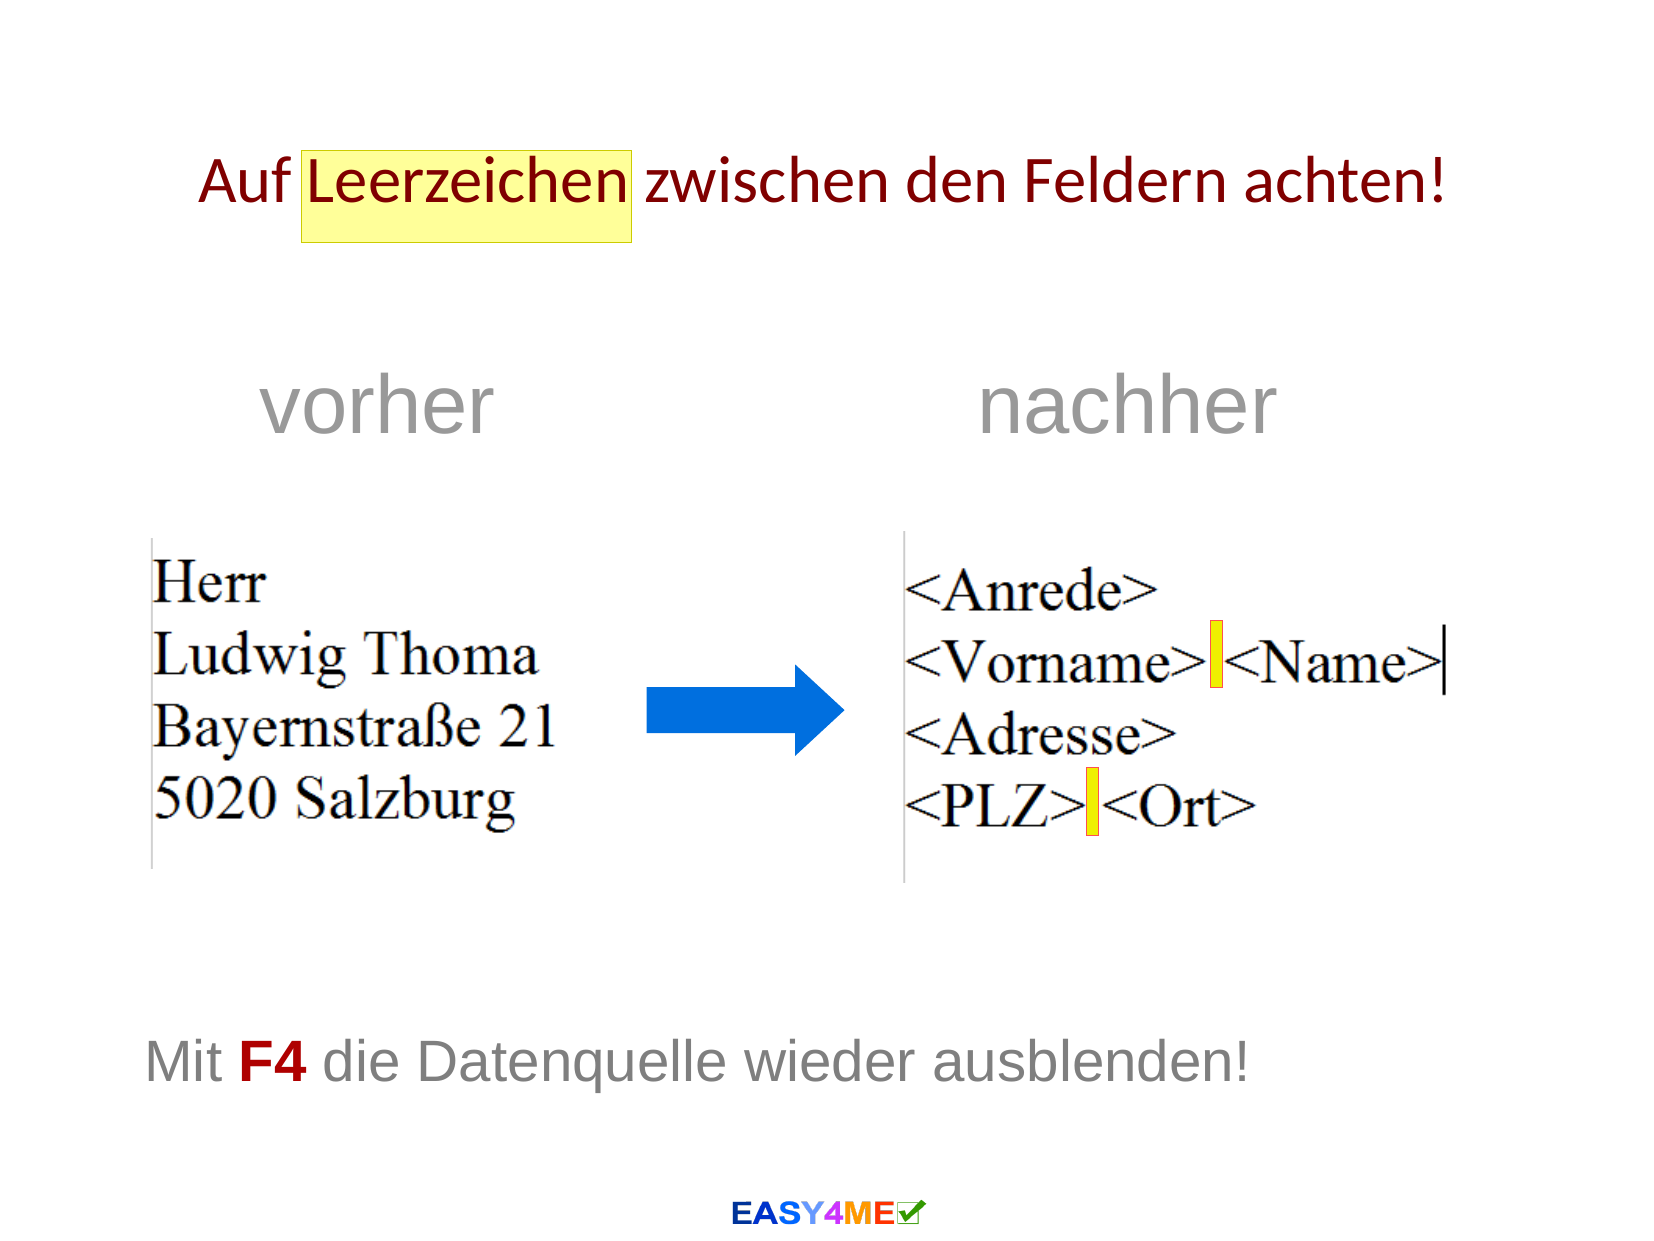

Auf Leerzeichen zwischen den Feldern achten!
vorher
nachher
Mit F4 die Datenquelle wieder ausblenden!